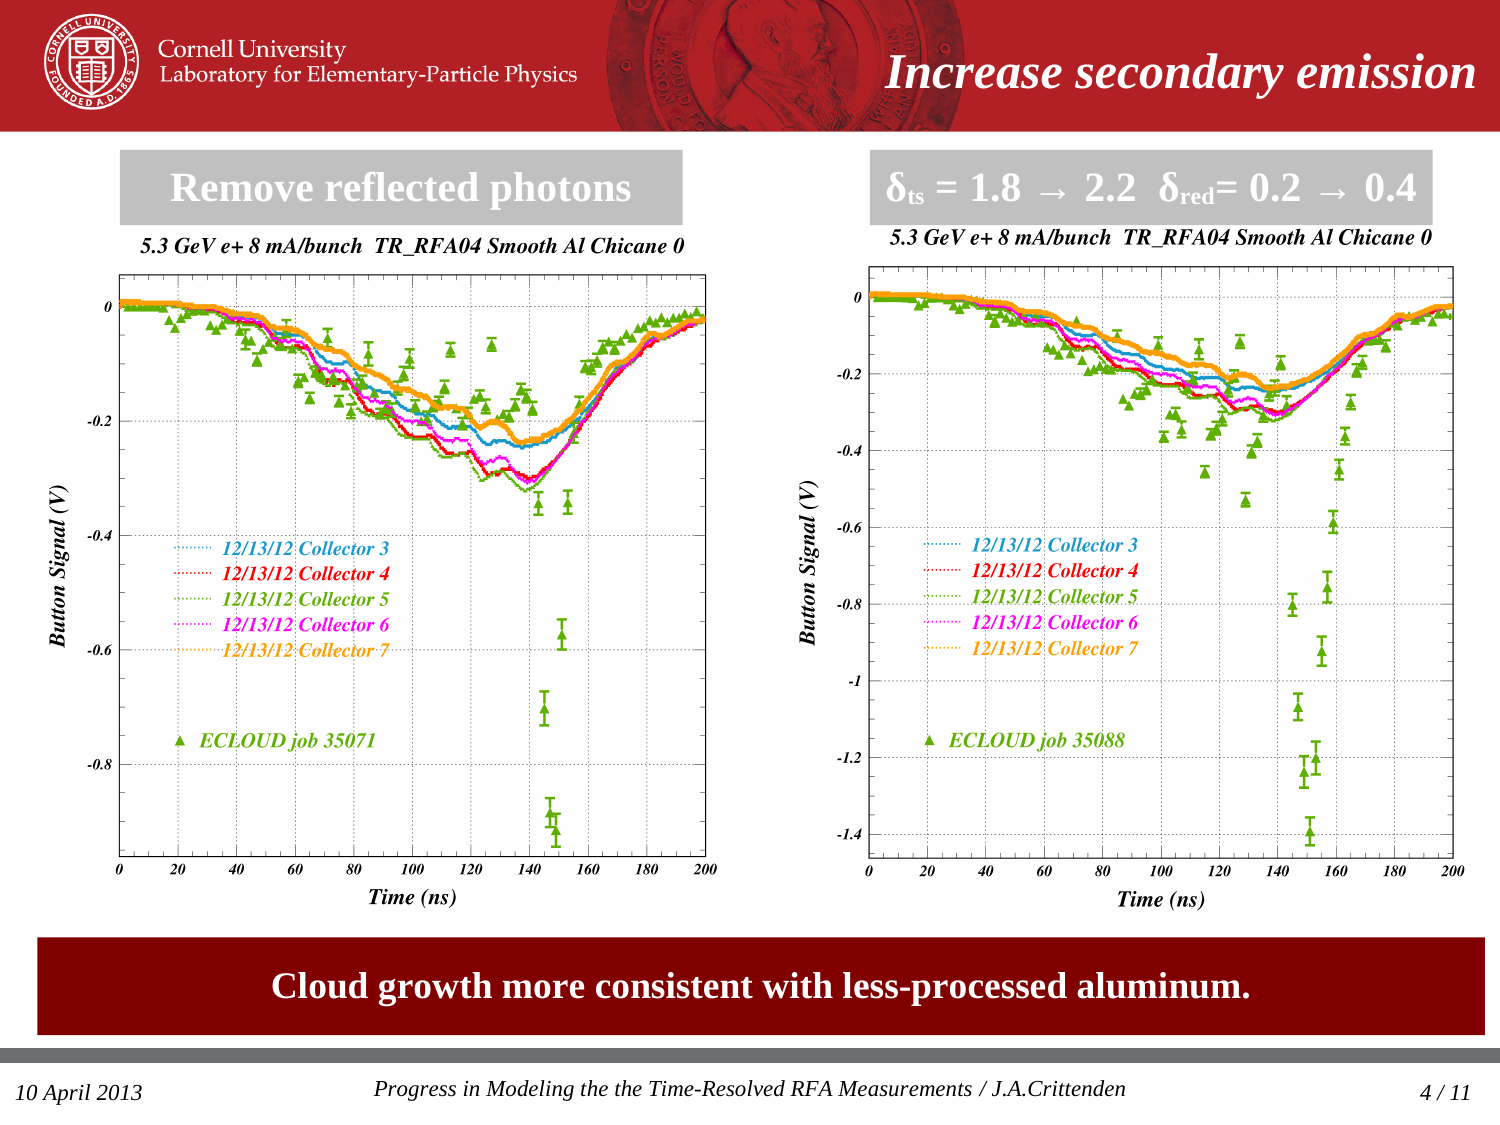

# Increase secondary emission
Remove reflected photons
δts = 1.8 → 2.2 δred= 0.2 → 0.4
Cloud growth more consistent with less-processed aluminum.